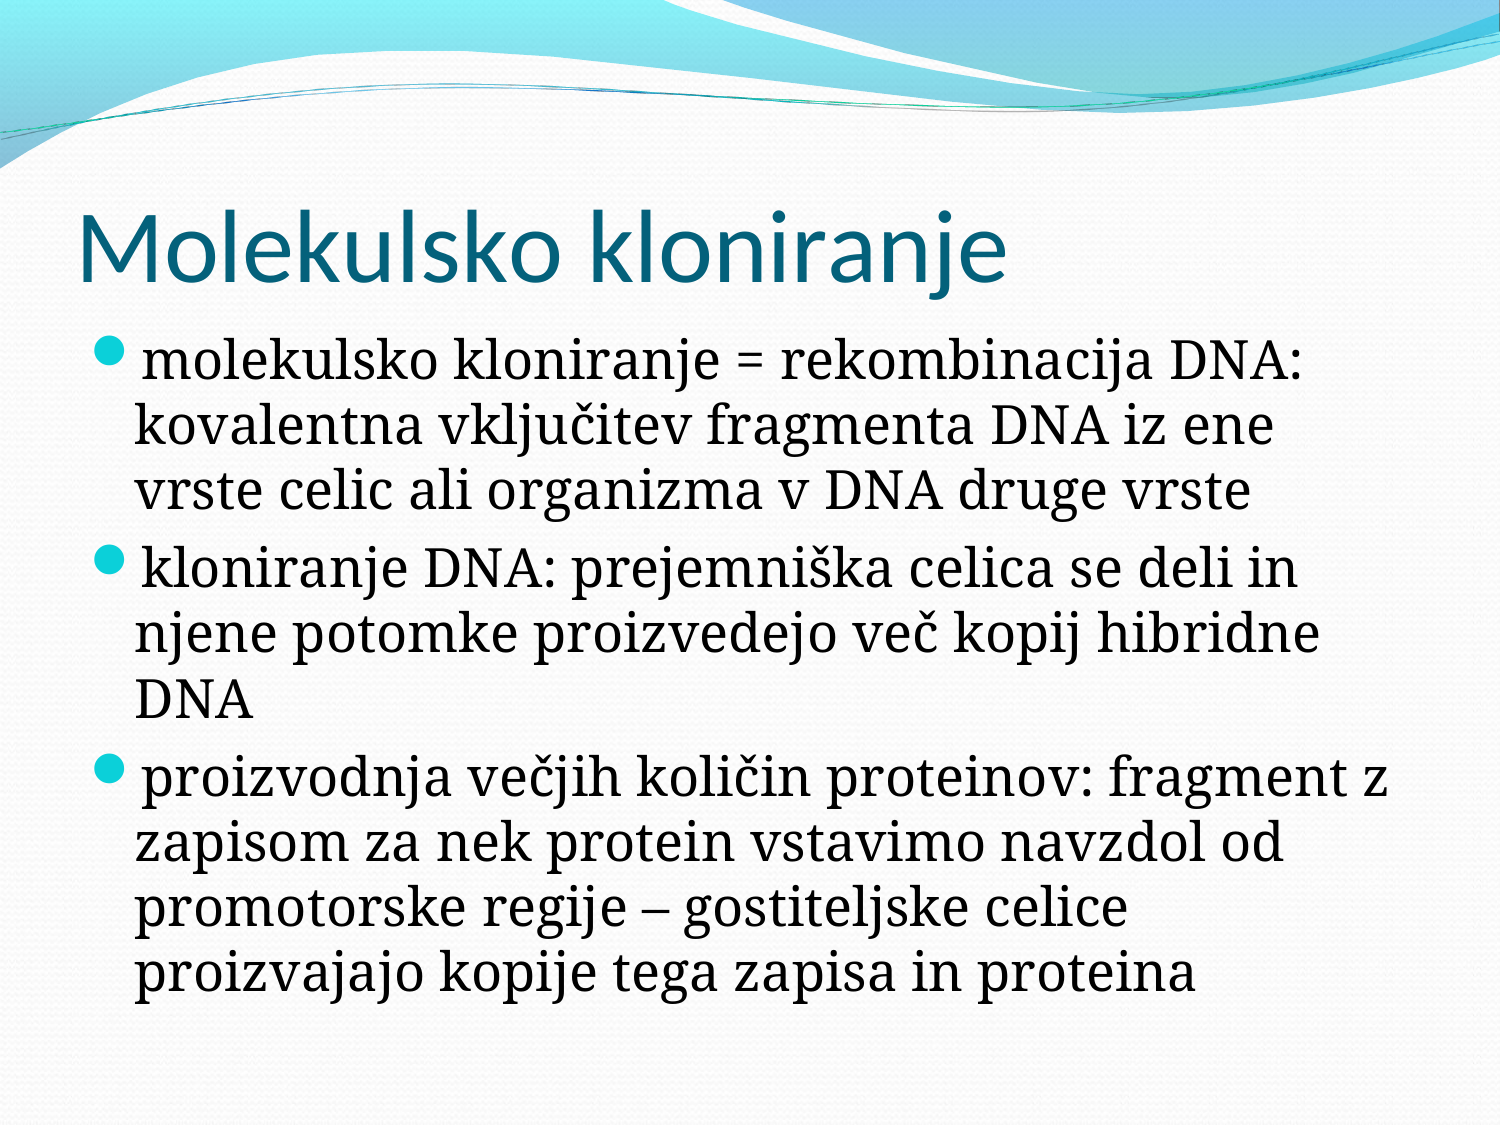

# Molekulsko kloniranje
molekulsko kloniranje = rekombinacija DNA: kovalentna vključitev fragmenta DNA iz ene vrste celic ali organizma v DNA druge vrste
kloniranje DNA: prejemniška celica se deli in njene potomke proizvedejo več kopij hibridne DNA
proizvodnja večjih količin proteinov: fragment z zapisom za nek protein vstavimo navzdol od promotorske regije – gostiteljske celice proizvajajo kopije tega zapisa in proteina